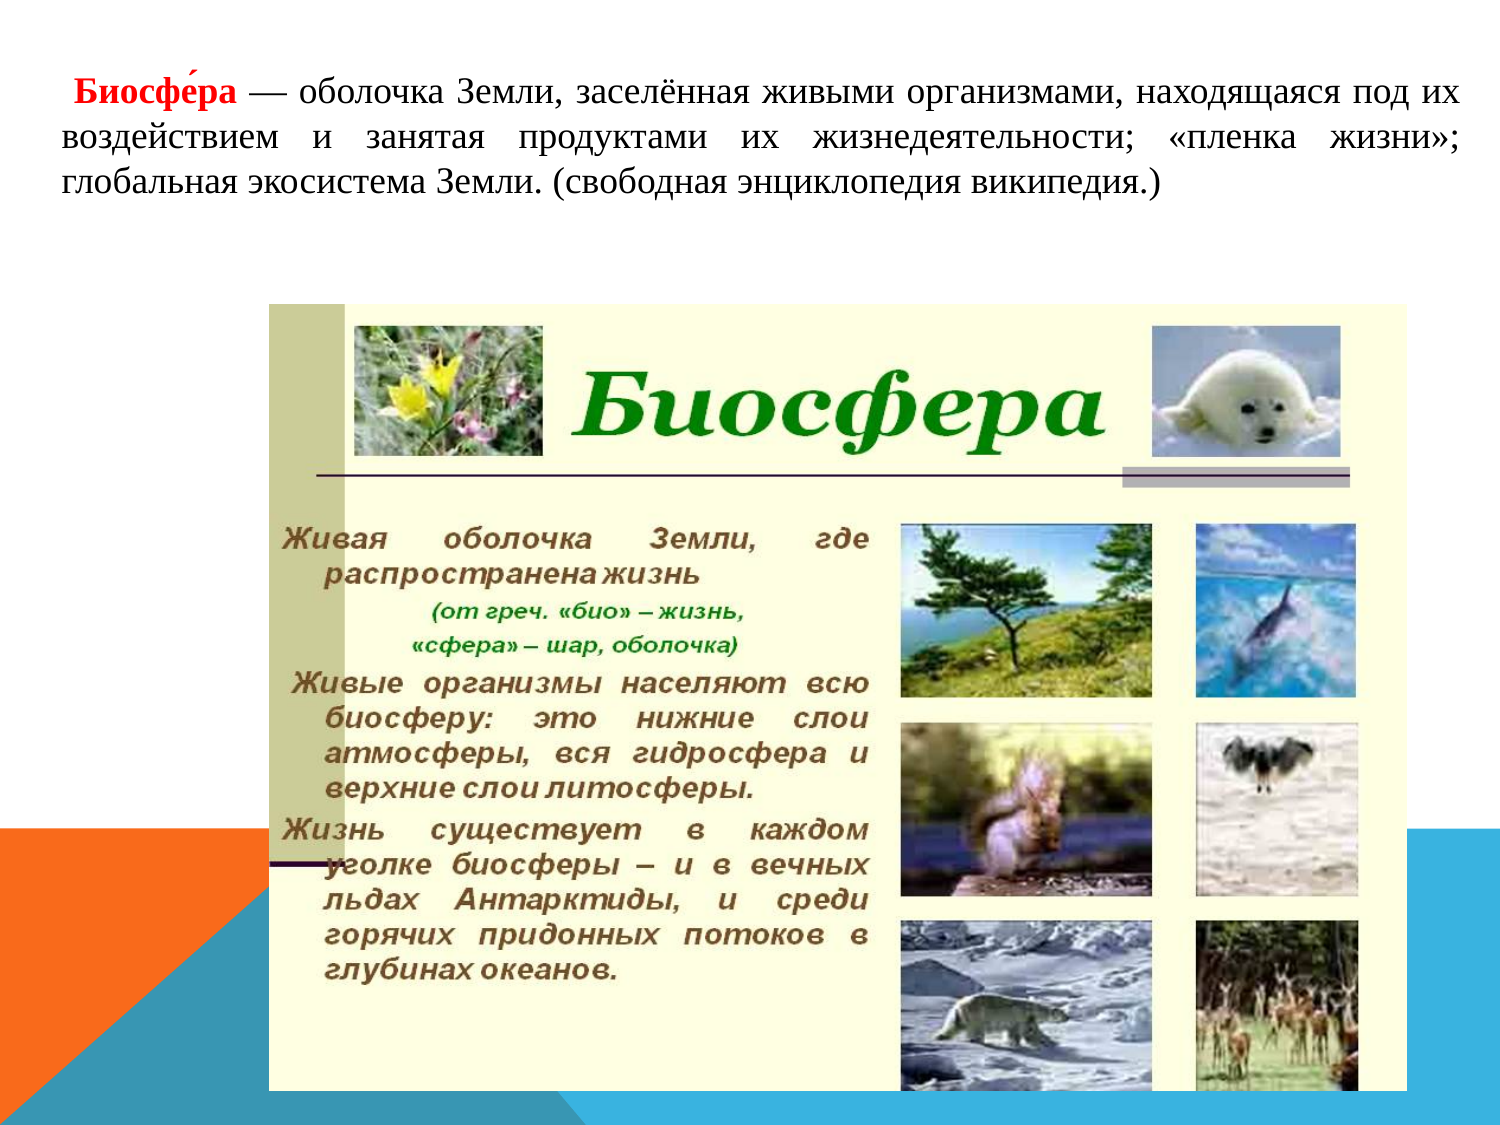

# Биосфе́ра — оболочка Земли, заселённая живыми организмами, находящаяся под их воздействием и занятая продуктами их жизнедеятельности; «пленка жизни»; глобальная экосистема Земли. (свободная энциклопедия википедия.)